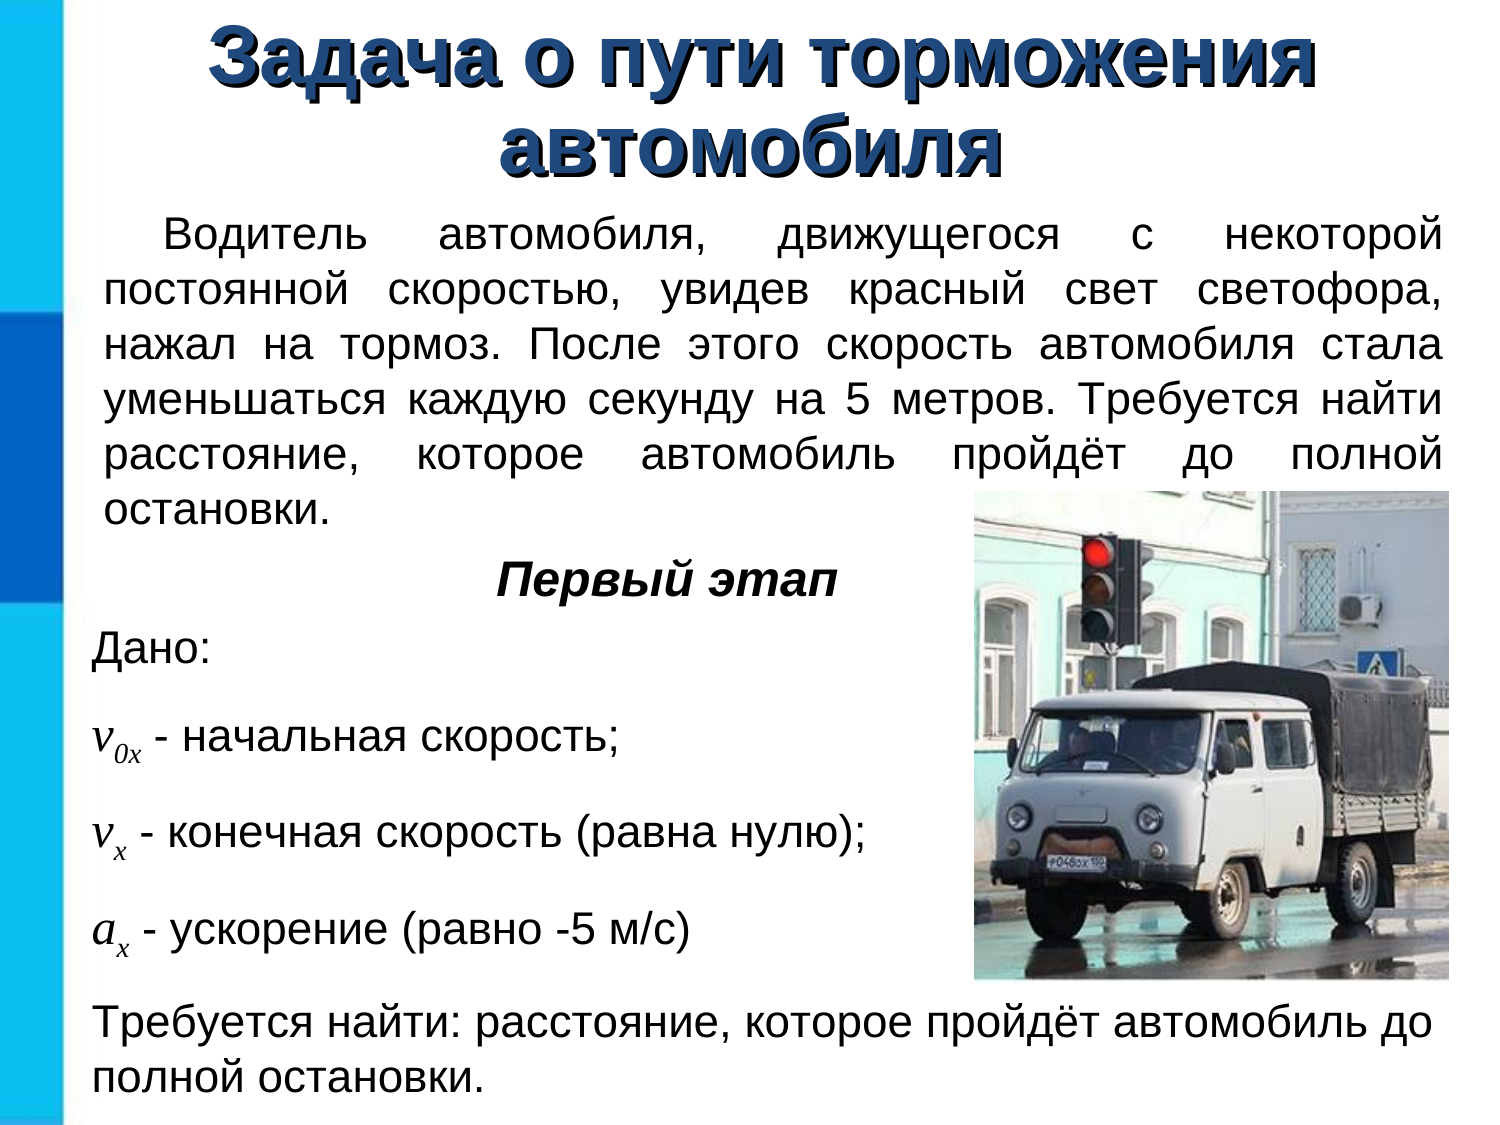

Задача о пути торможения автомобиля
Водитель автомобиля, движущегося с некоторой постоянной скоростью, увидев красный свет светофора, нажал на тормоз. После этого скорость автомобиля стала уменьшаться каждую секунду на 5 метров. Требуется найти расстояние, которое автомобиль пройдёт до полной остановки.
Первый этап
Дано:
v0x - начальная скорость;
vx - конечная скорость (равна нулю);
ax - ускорение (равно -5 м/с)
Требуется найти: расстояние, которое пройдёт автомобиль до полной остановки.